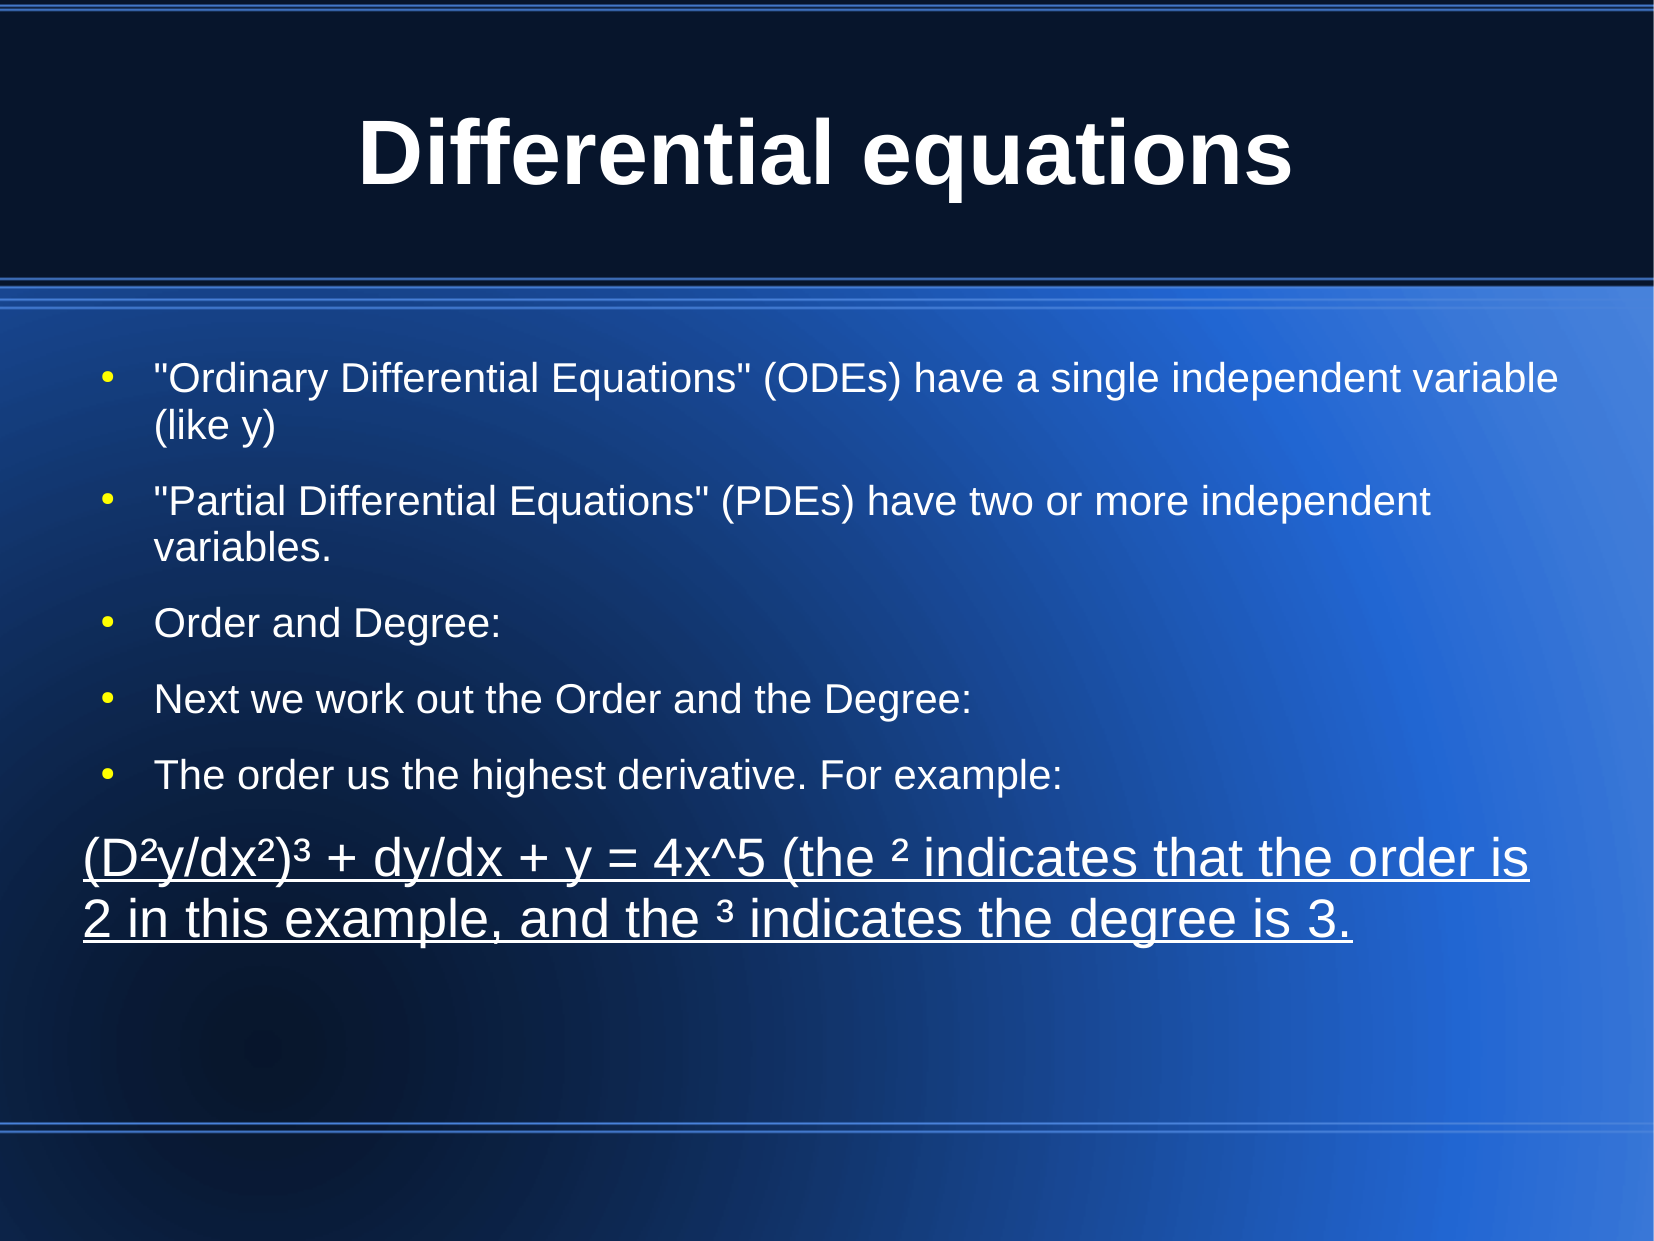

# Differential equations
"Ordinary Differential Equations" (ODEs) have a single independent variable (like y)
"Partial Differential Equations" (PDEs) have two or more independent variables.
Order and Degree:
Next we work out the Order and the Degree:
The order us the highest derivative. For example:
(D²y/dx²)³ + dy/dx + y = 4x^5 (the ² indicates that the order is 2 in this example, and the ³ indicates the degree is 3.